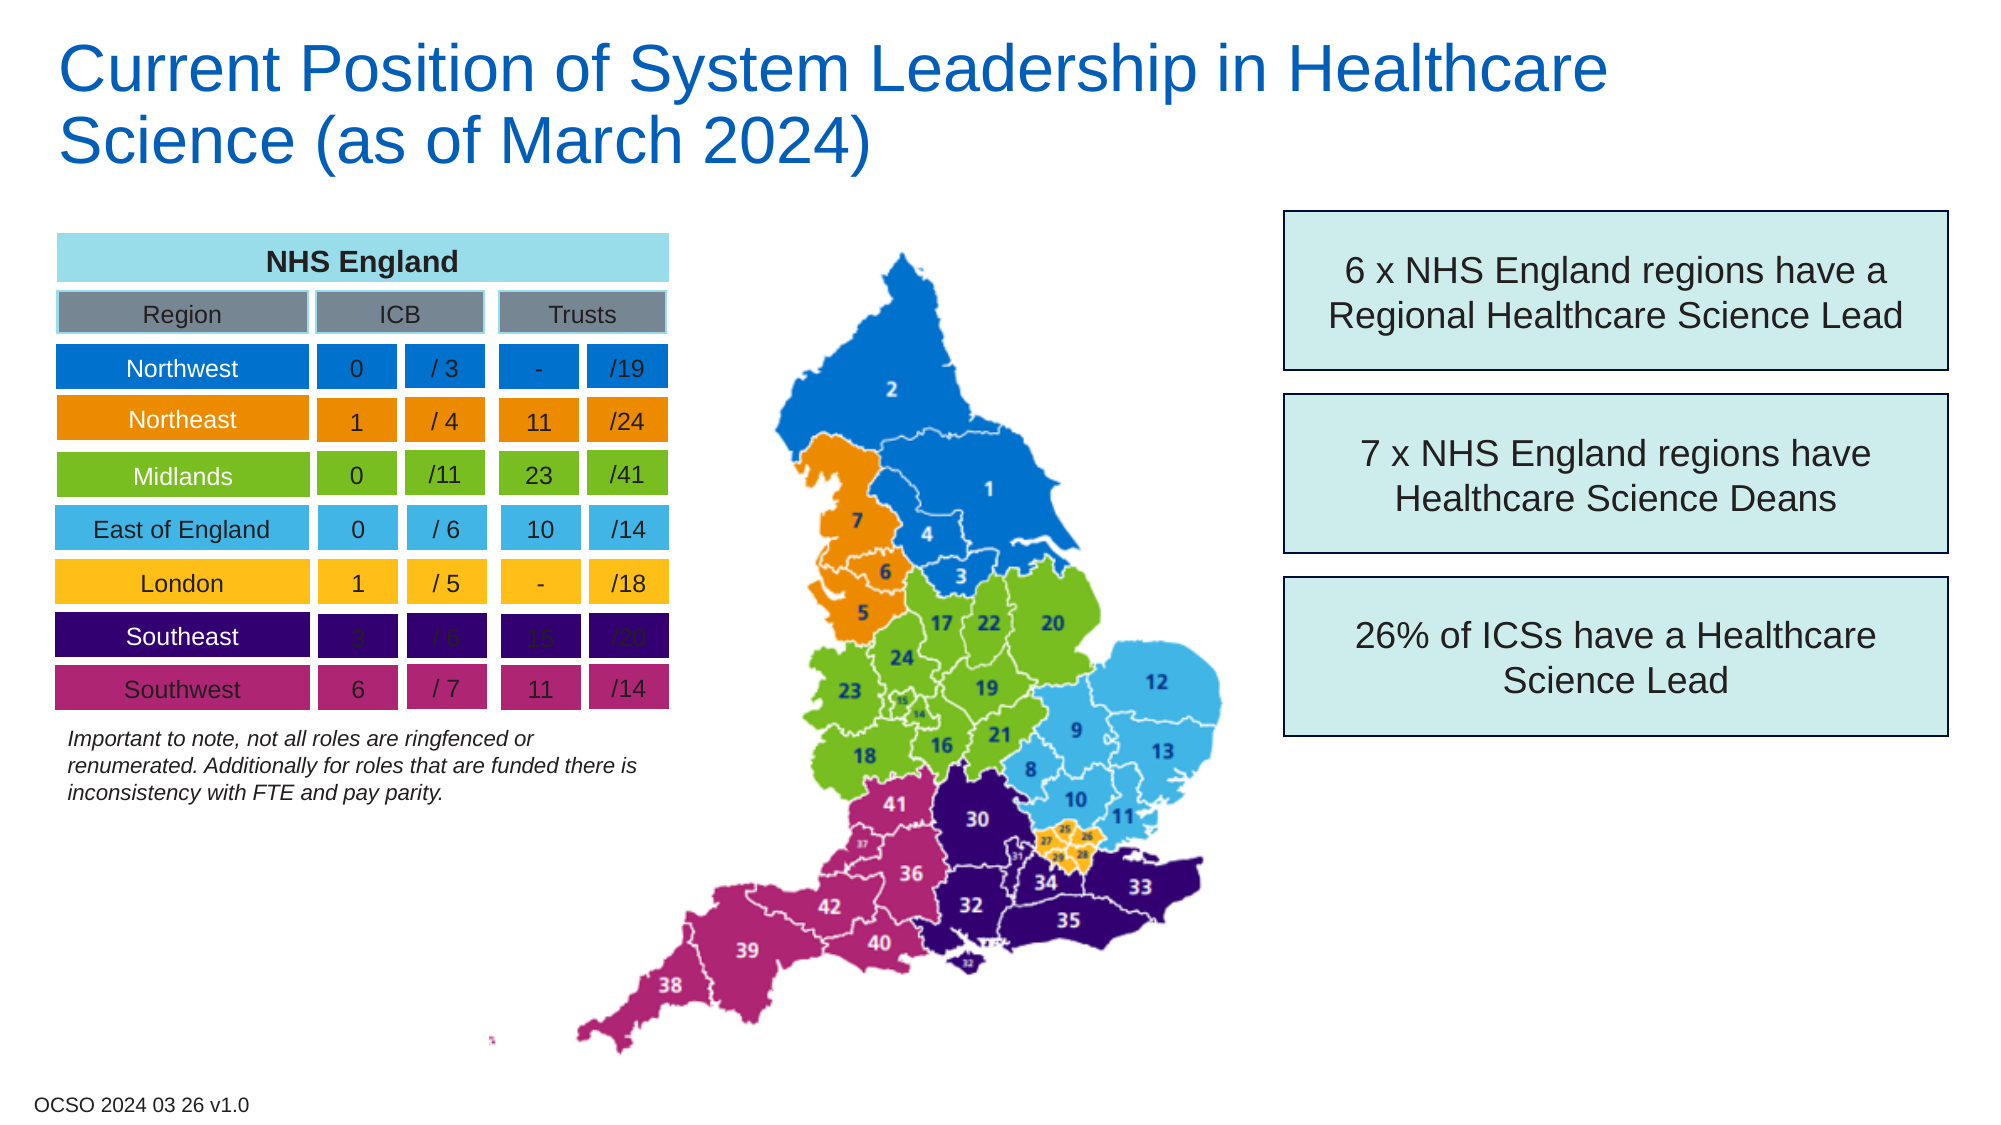

# Current Position of System Leadership in Healthcare Science (as of March 2024)
6 x NHS England regions have a Regional Healthcare Science Lead
NHS England
Region
ICB
Trusts
/ 3
/19
Northwest
0
-
Northeast
/ 4
/24
1
11
/11
/41
0
23
Midlands
/ 6
/14
East of England
0
10
London
/ 5
/18
1
-
Southeast
/ 6
/20
3
15
/ 7
/14
6
11
Southwest
7 x NHS England regions have Healthcare Science Deans
26% of ICSs have a Healthcare Science Lead
Important to note, not all roles are ringfenced or renumerated. Additionally for roles that are funded there is inconsistency with FTE and pay parity.
OCSO 2024 03 26 v1.0